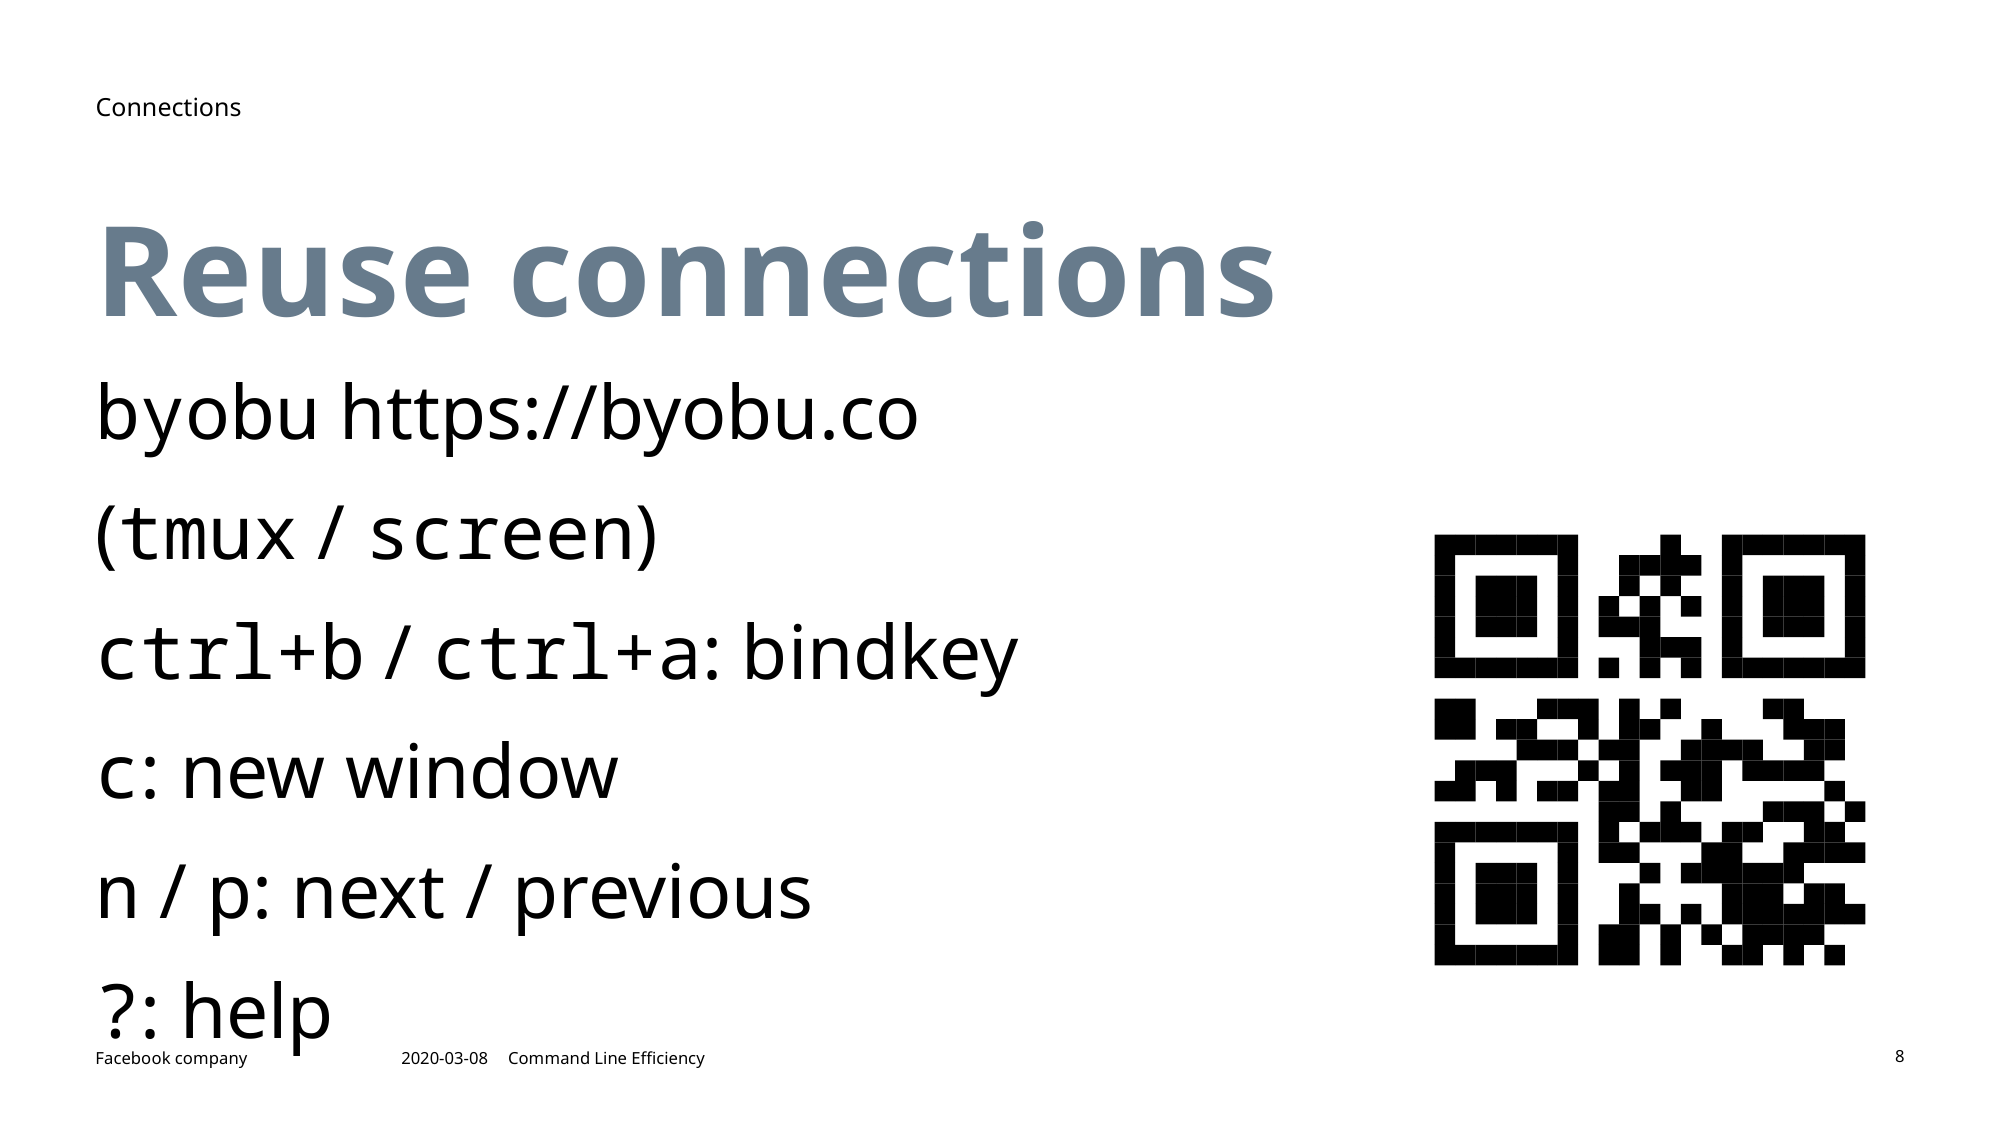

Connections
Reuse connections
# byobu https://byobu.co
(tmux / screen)
ctrl+b / ctrl+a: bindkey
c: new window
n / p: next / previous
?: help
2020-03-08
Command Line Efficiency